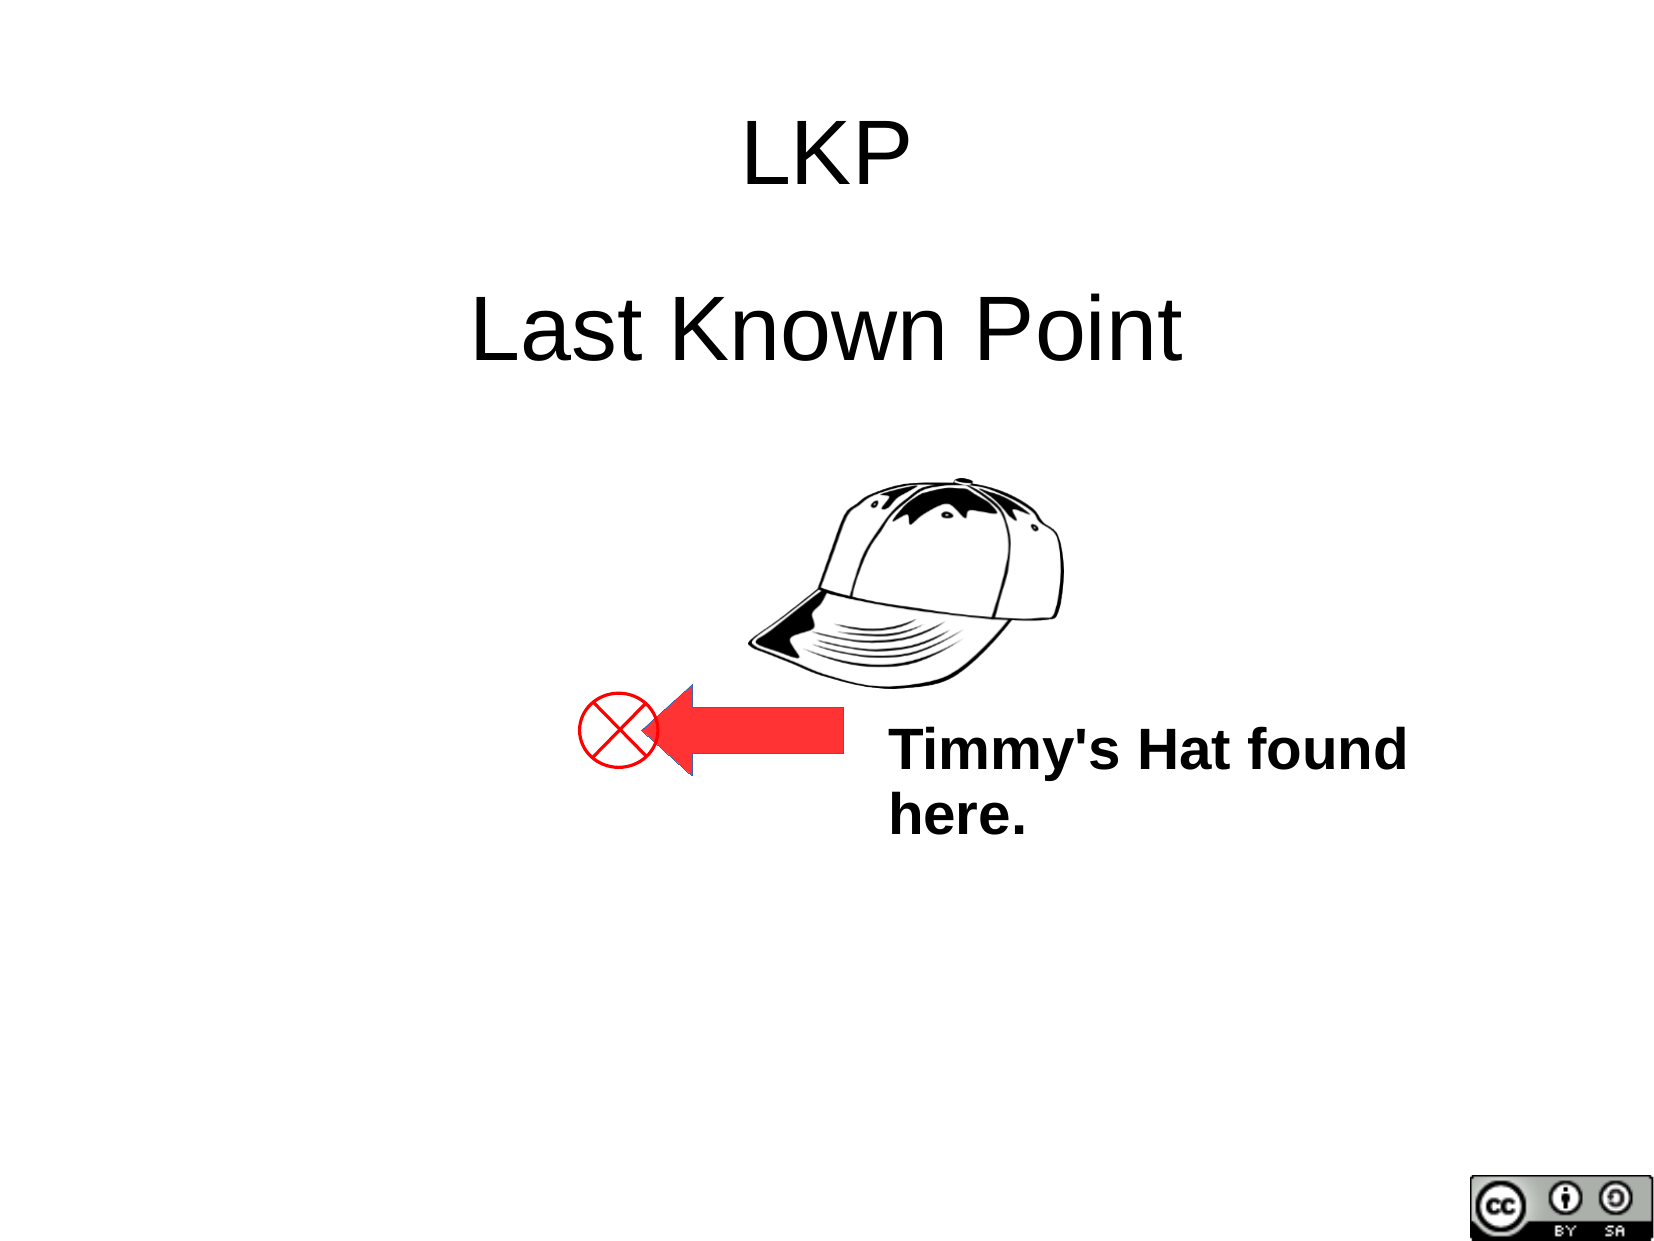

# LKP
Last Known Point
Timmy's Hat found
here.